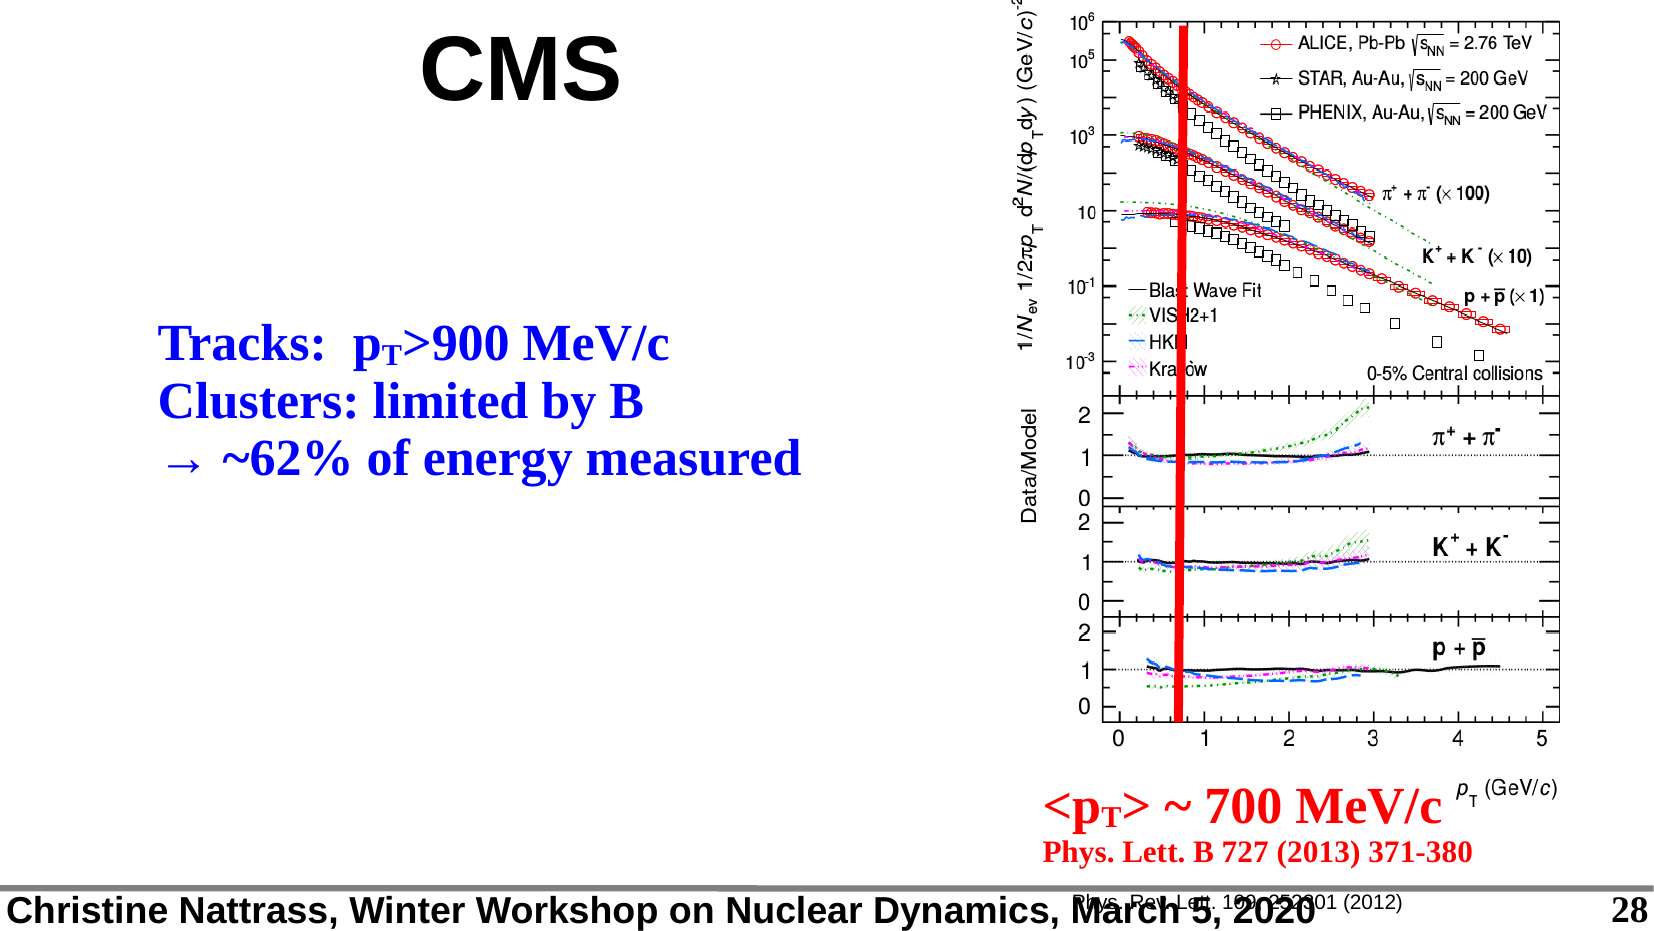

# CMS
<pT> ~ 700 MeV/c
Phys. Lett. B 727 (2013) 371-380
Tracks: pT>900 MeV/c
Clusters: limited by B
→ ~62% of energy measured
Phys. Rev. Lett. 109, 252301 (2012)
28